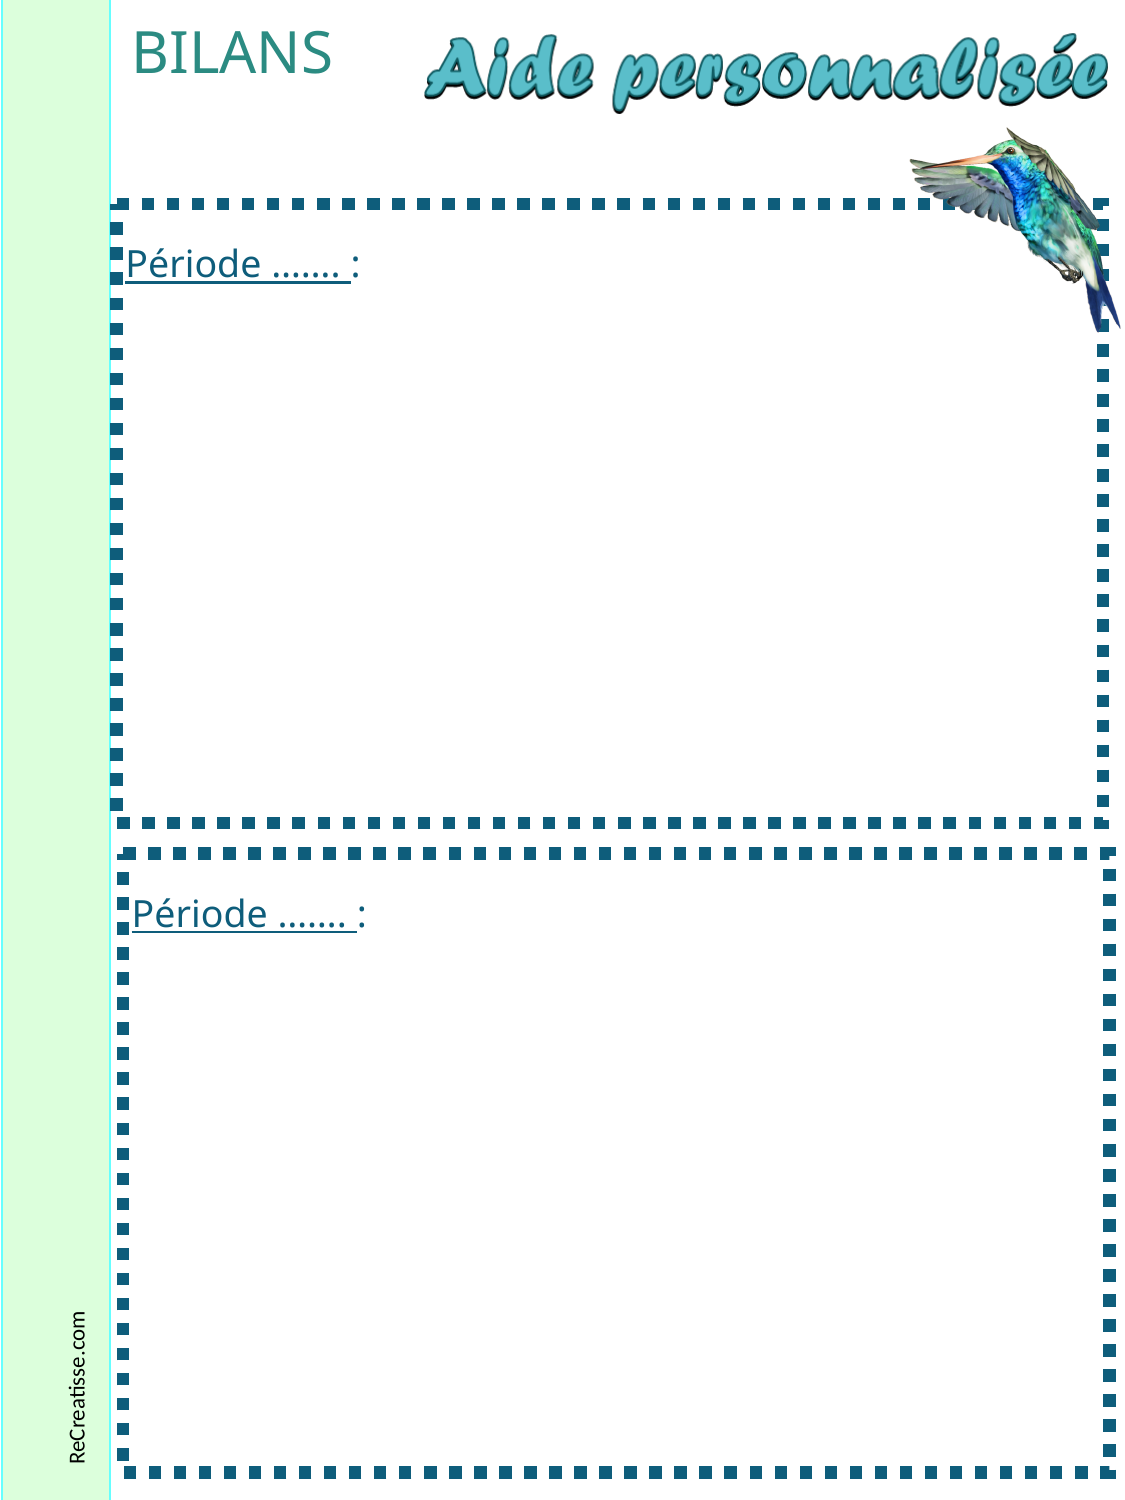

BILANS
Période ……. :
Période ……. :
ReCreatisse.com